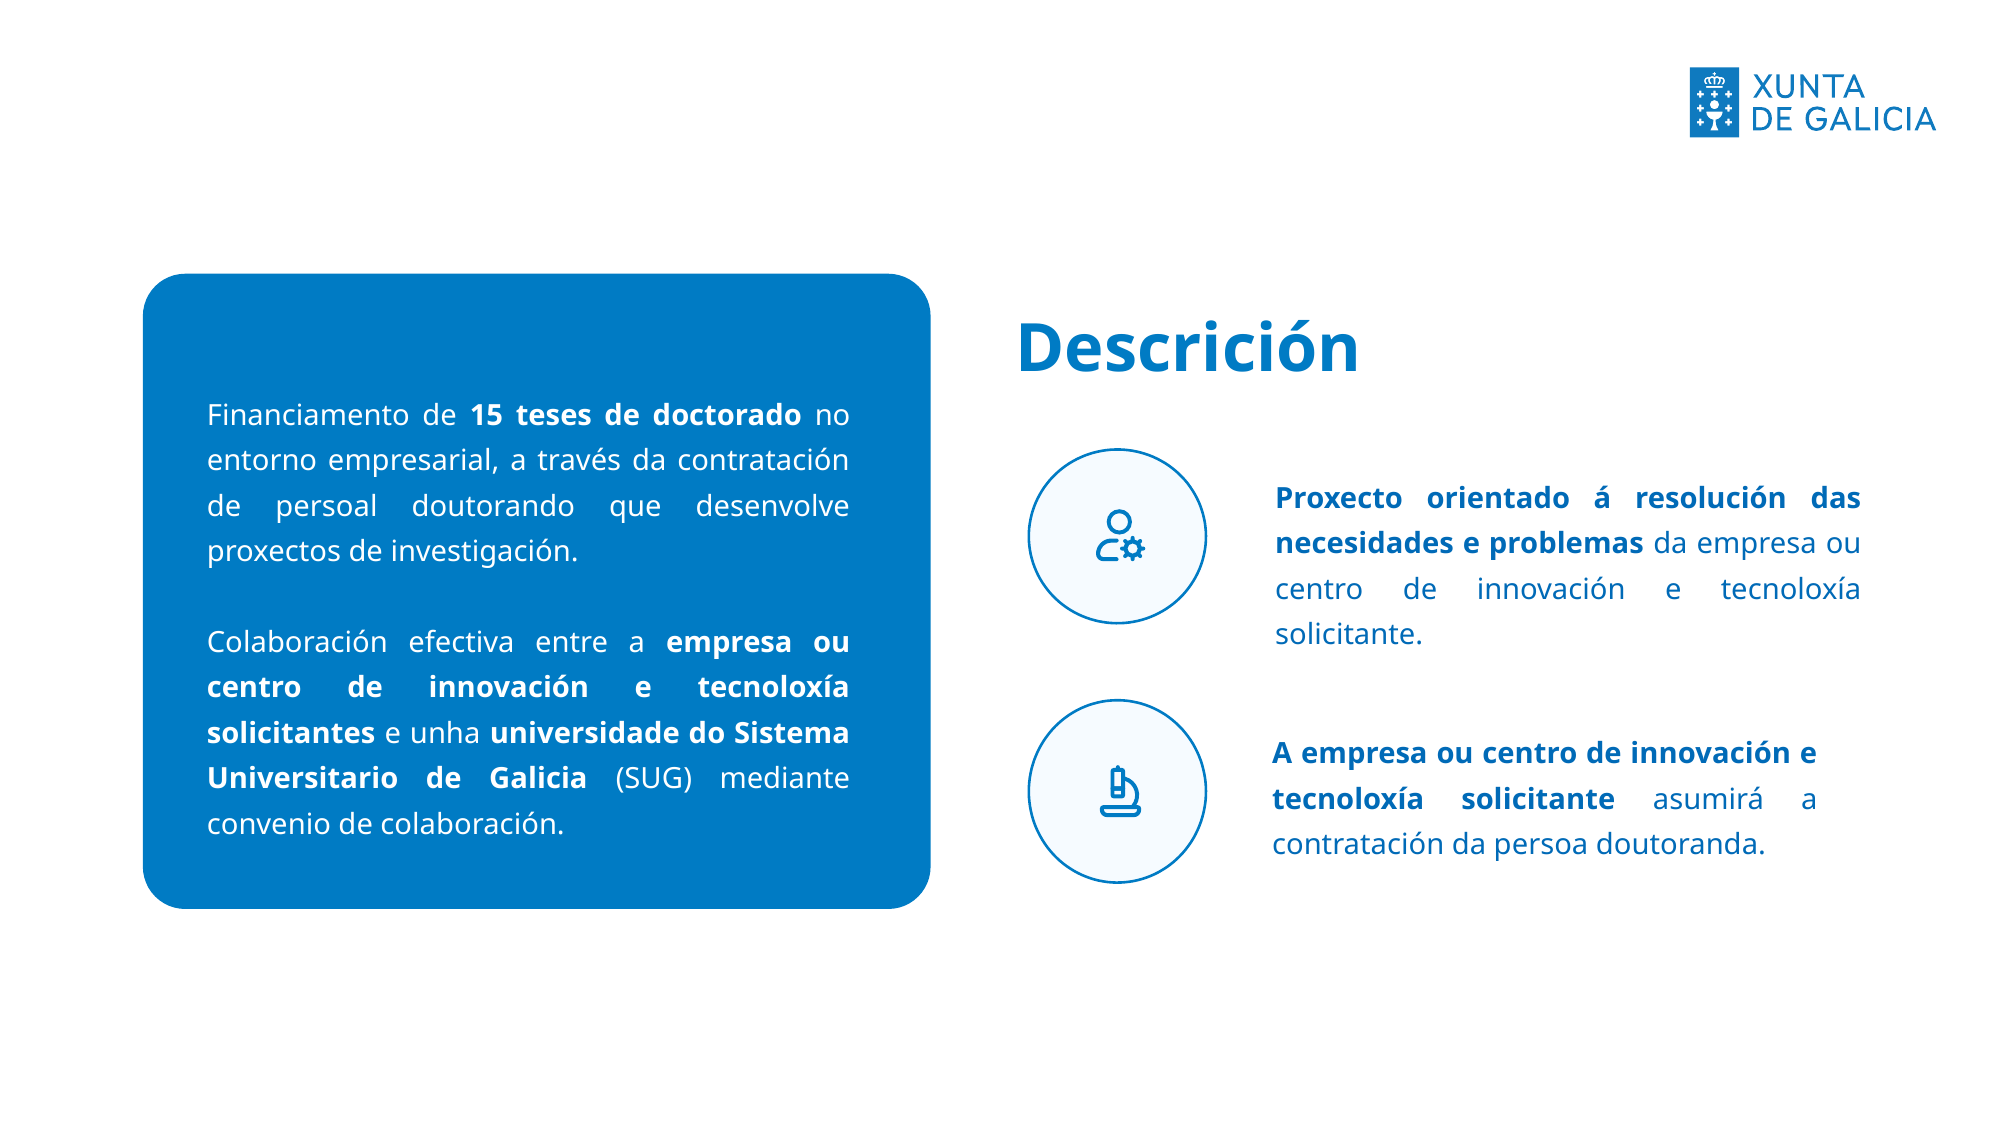

Descrición
Financiamento de 15 teses de doctorado no entorno empresarial, a través da contratación de persoal doutorando que desenvolve proxectos de investigación.
Colaboración efectiva entre a empresa ou centro de innovación e tecnoloxía solicitantes e unha universidade do Sistema Universitario de Galicia (SUG) mediante convenio de colaboración.
Proxecto orientado á resolución das necesidades e problemas da empresa ou centro de innovación e tecnoloxía solicitante.
A empresa ou centro de innovación e tecnoloxía solicitante asumirá a contratación da persoa doutoranda.